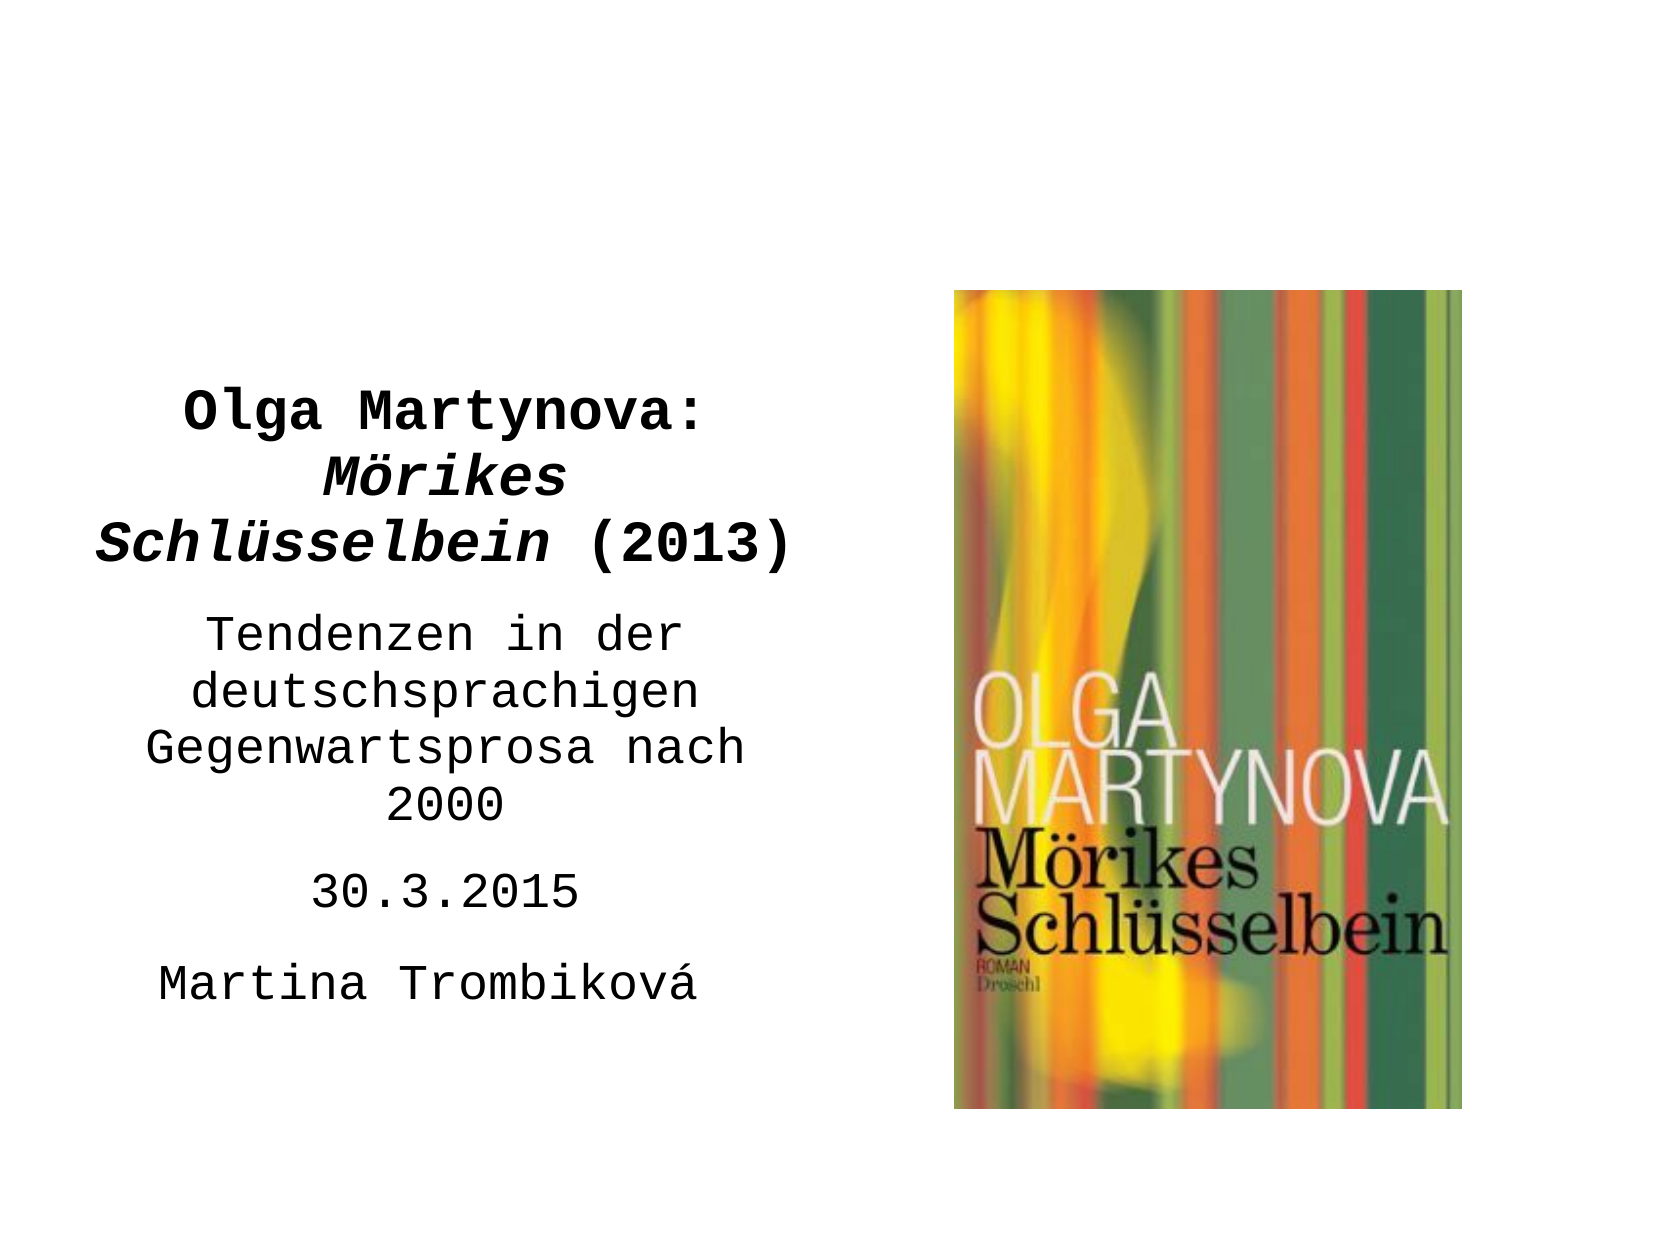

#
Olga Martynova: Mörikes Schlüsselbein (2013)
Tendenzen in der deutschsprachigen Gegenwartsprosa nach 2000
30.3.2015
Martina Trombiková